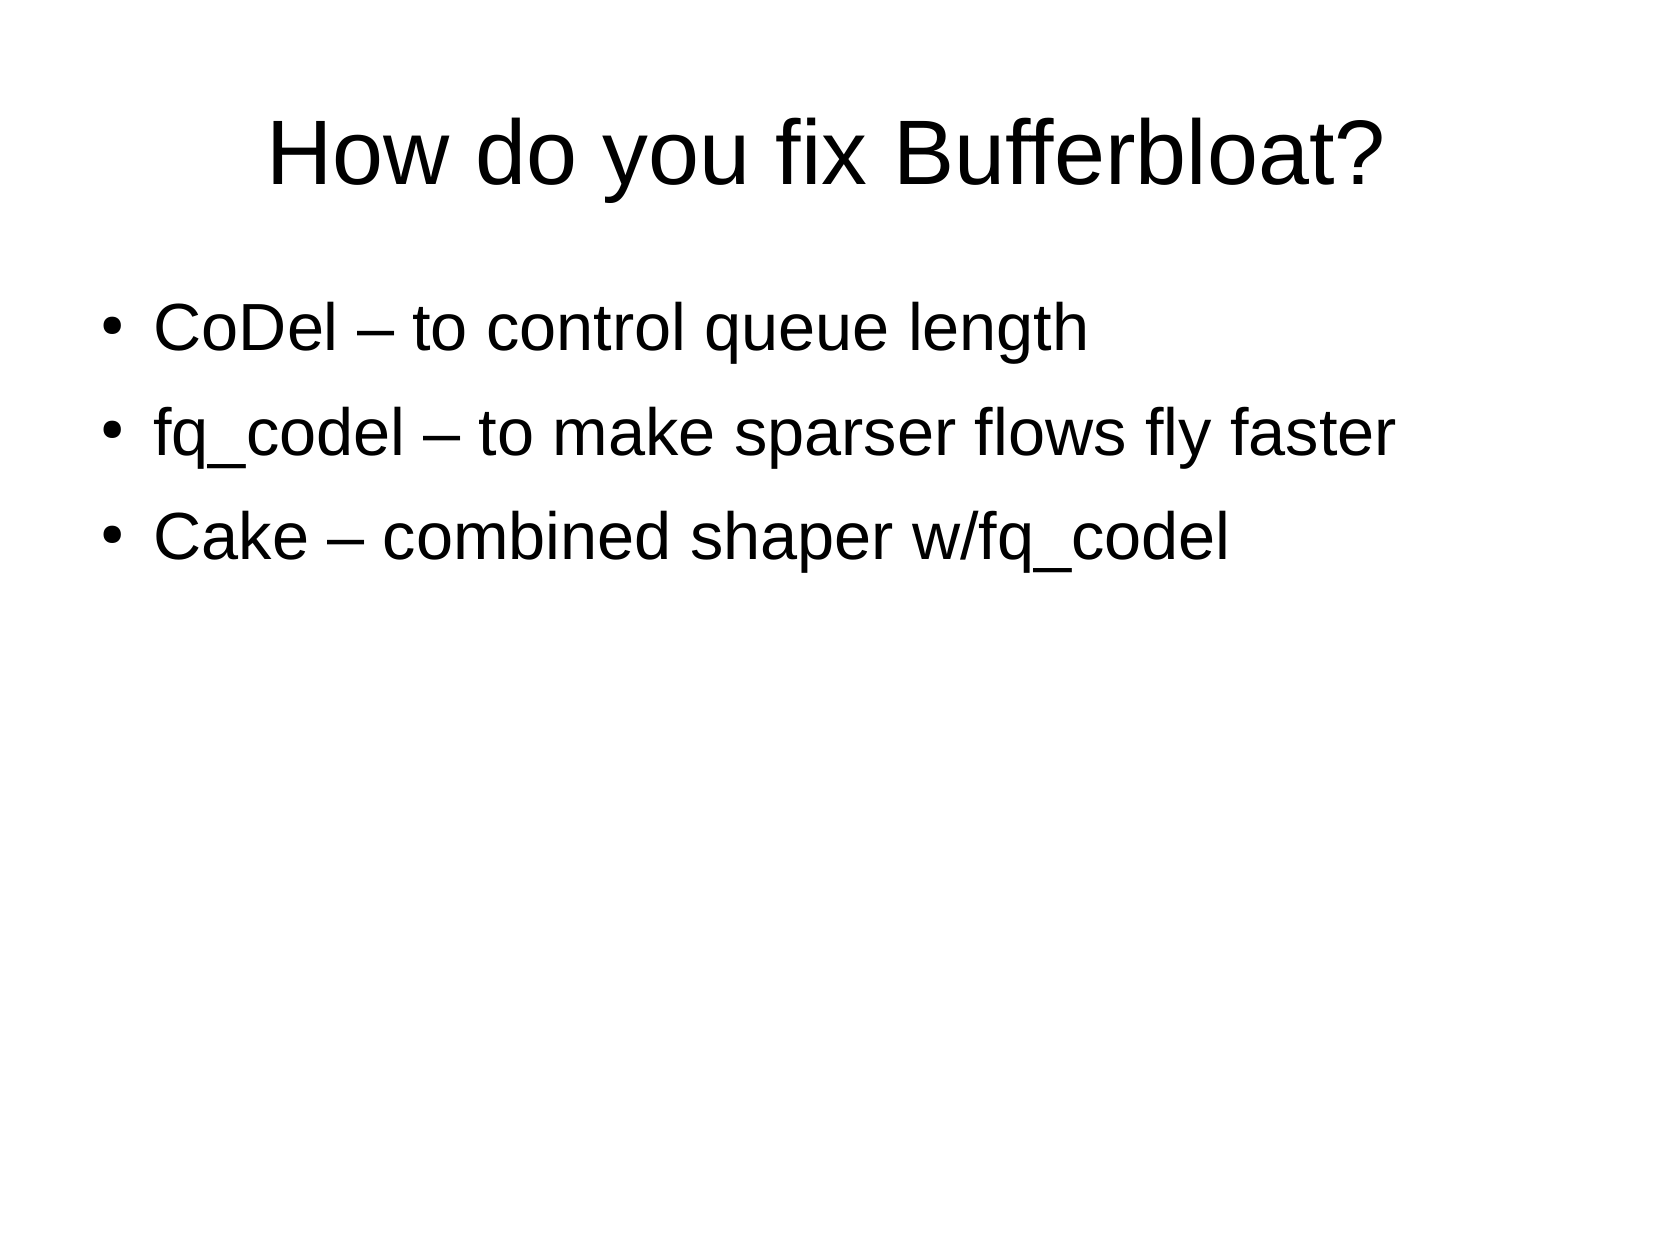

# How do you fix Bufferbloat?
CoDel – to control queue length
fq_codel – to make sparser flows fly faster
Cake – combined shaper w/fq_codel